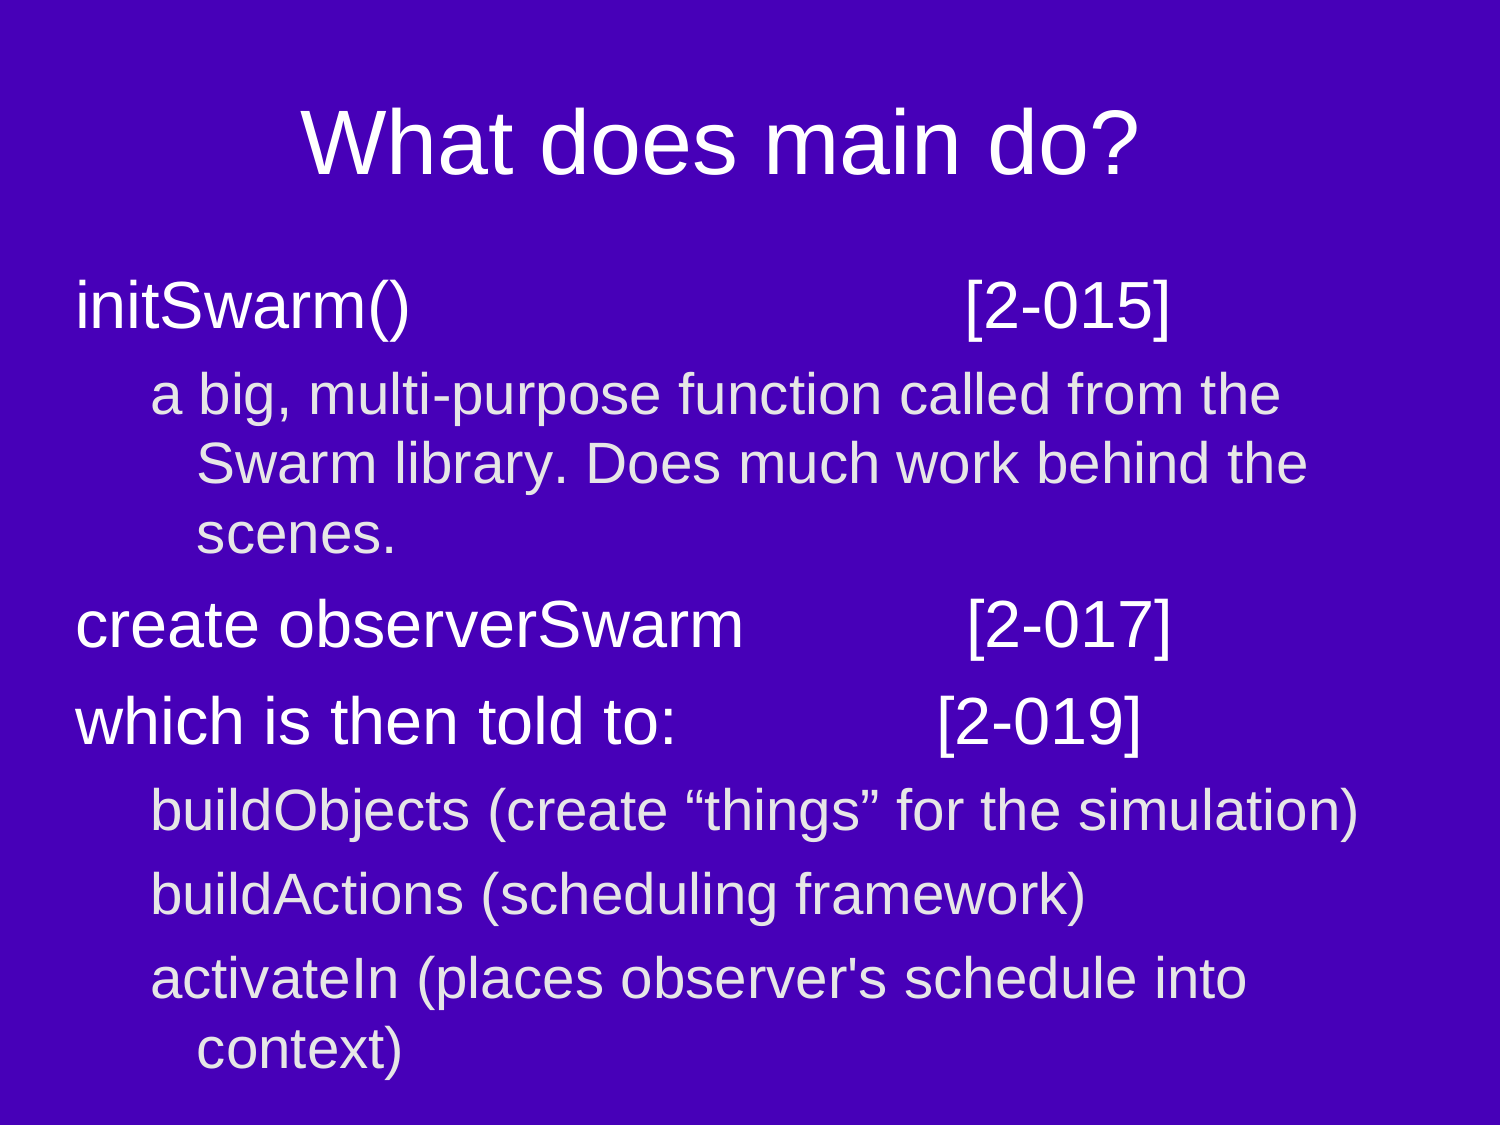

# What does main do?
initSwarm() [2-015]
a big, multi-purpose function called from the Swarm library. Does much work behind the scenes.
create observerSwarm [2-017]
which is then told to: [2-019]
buildObjects (create “things” for the simulation)
buildActions (scheduling framework)
activateIn (places observer's schedule into context)